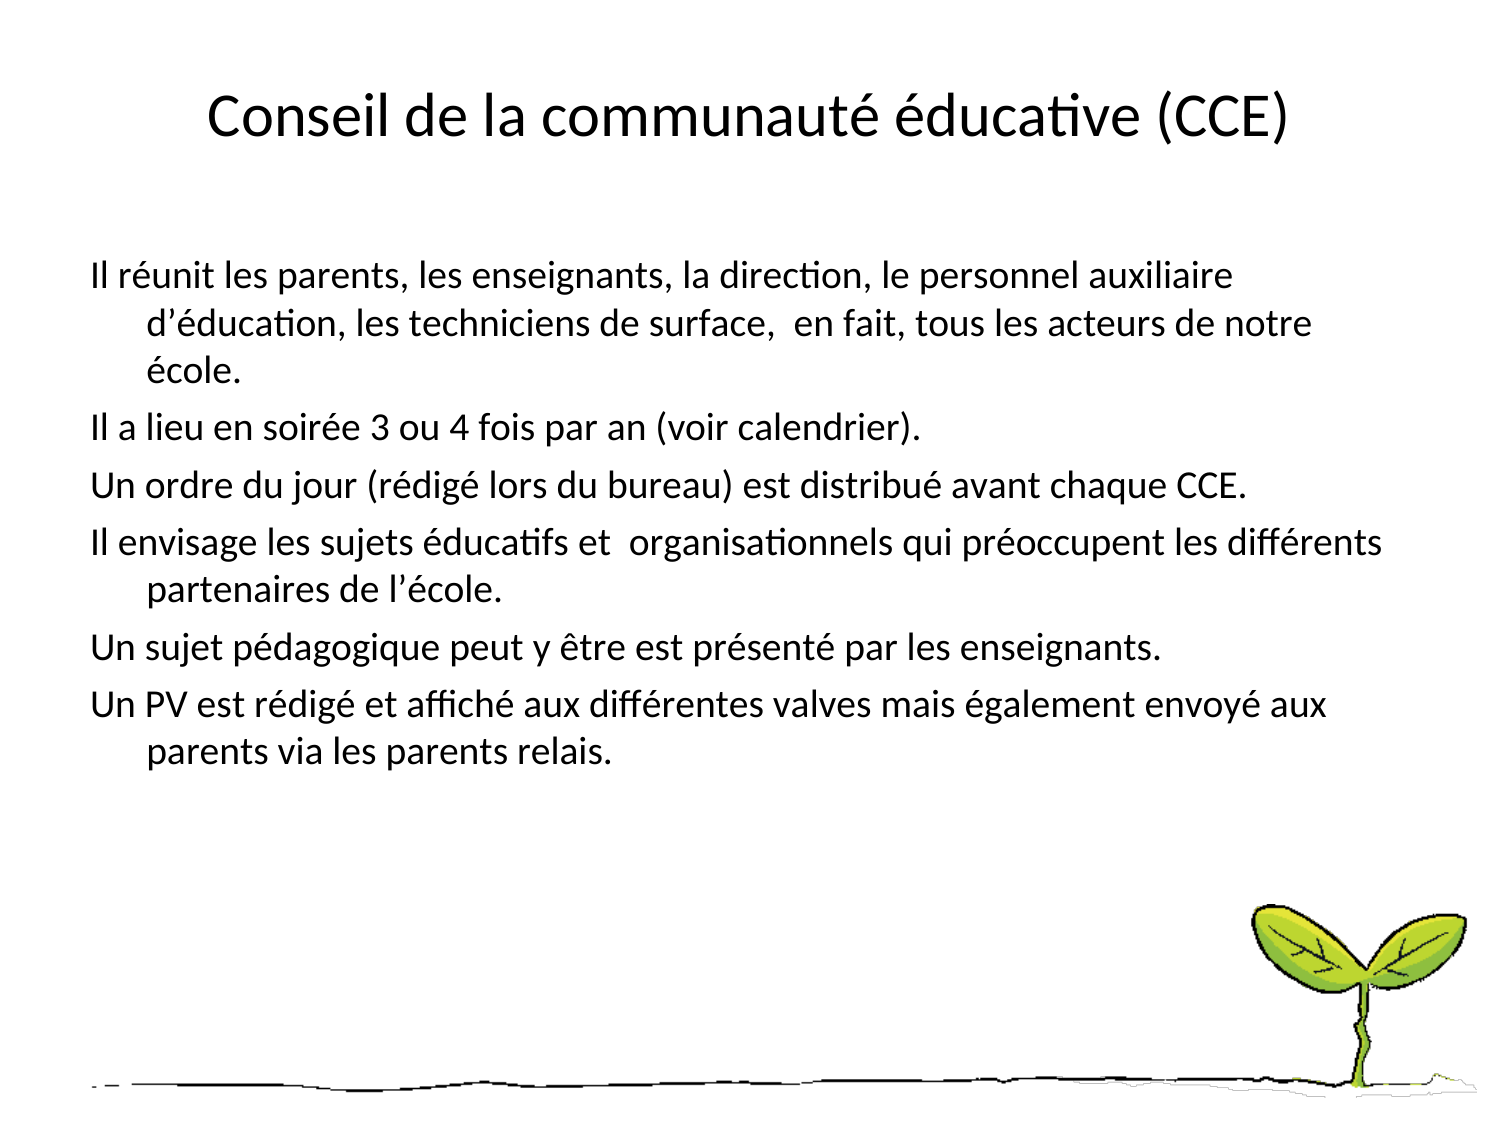

# Conseil de la communauté éducative (CCE)
Il réunit les parents, les enseignants, la direction, le personnel auxiliaire d’éducation, les techniciens de surface, en fait, tous les acteurs de notre école.
Il a lieu en soirée 3 ou 4 fois par an (voir calendrier).
Un ordre du jour (rédigé lors du bureau) est distribué avant chaque CCE.
Il envisage les sujets éducatifs et organisationnels qui préoccupent les différents partenaires de l’école.
Un sujet pédagogique peut y être est présenté par les enseignants.
Un PV est rédigé et affiché aux différentes valves mais également envoyé aux parents via les parents relais.